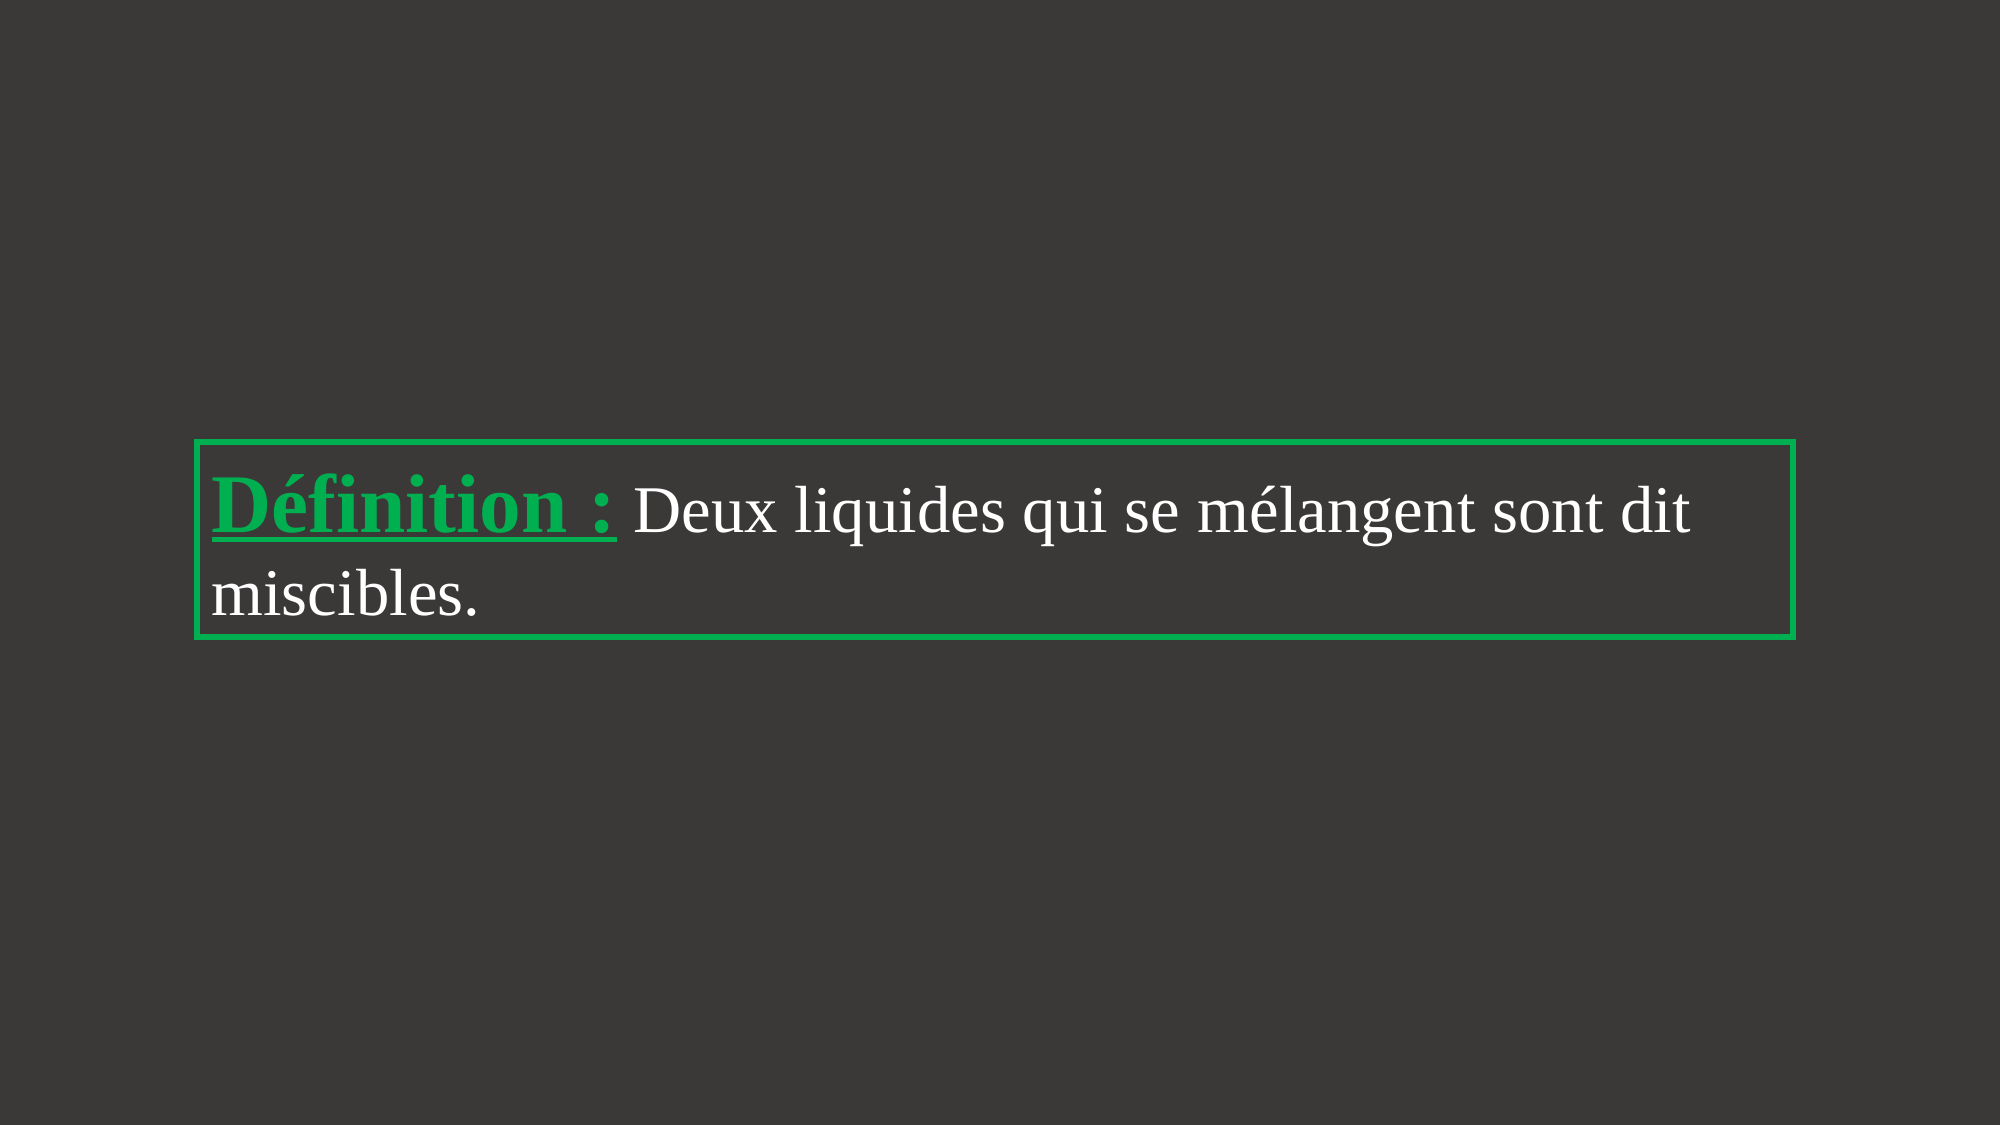

Définition : Deux liquides qui se mélangent sont dit miscibles.